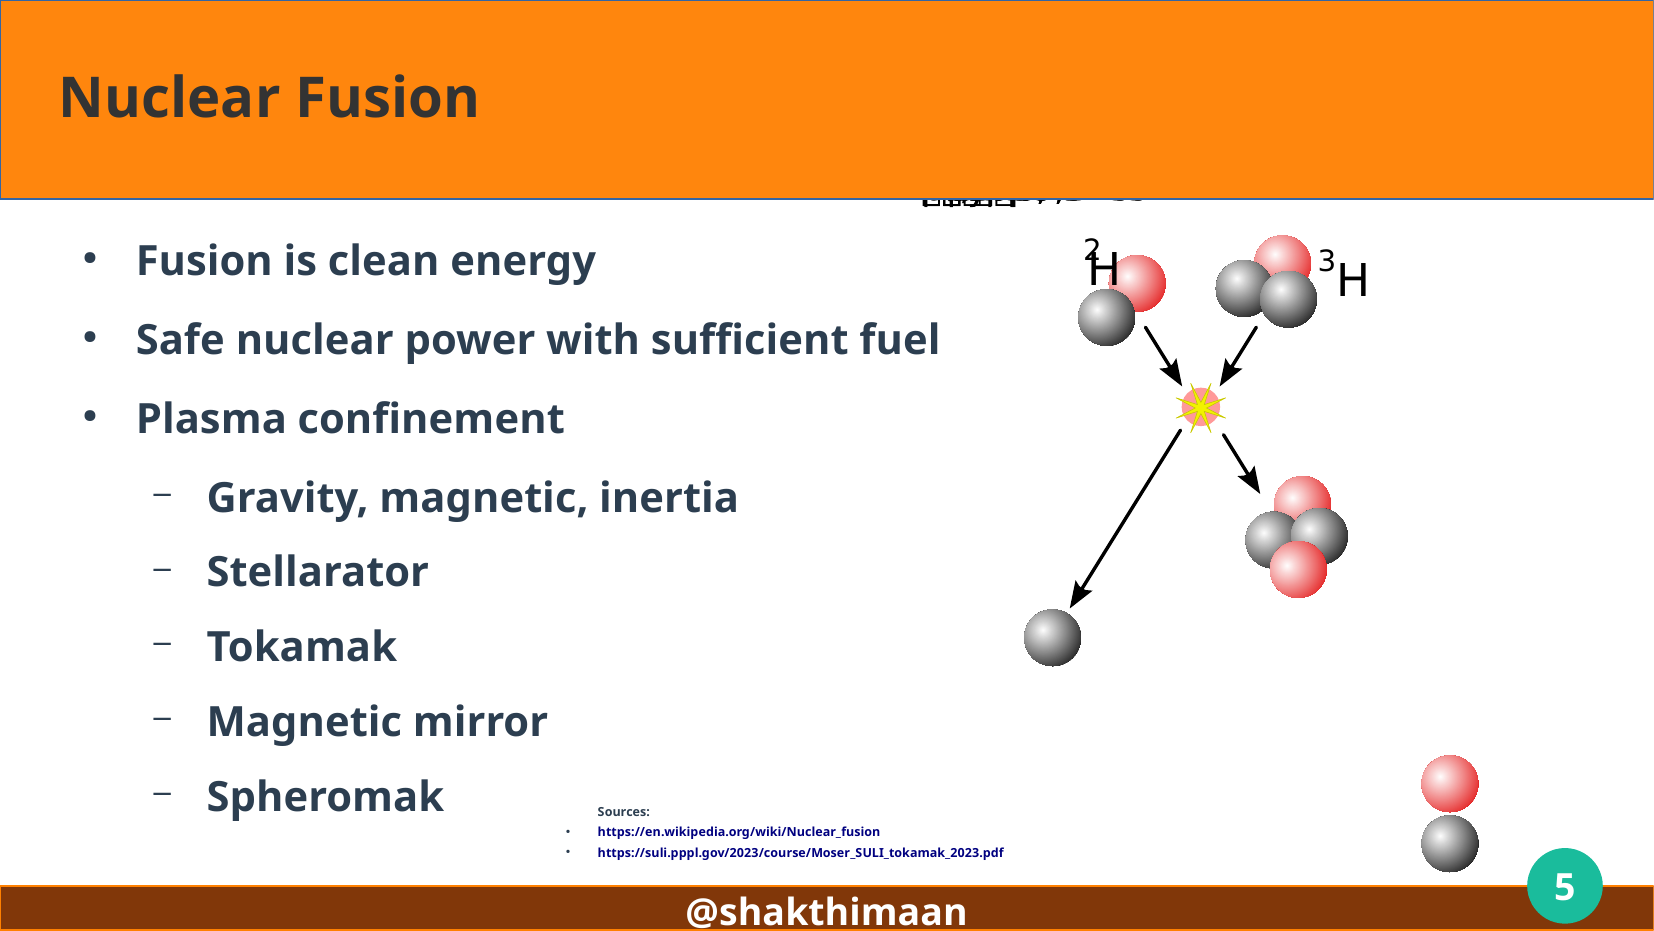

# Nuclear Fusion
Fusion is clean energy
Safe nuclear power with sufficient fuel
Plasma confinement
Gravity, magnetic, inertia
Stellarator
Tokamak
Magnetic mirror
Spheromak
Sources:
https://en.wikipedia.org/wiki/Nuclear_fusion
https://suli.pppl.gov/2023/course/Moser_SULI_tokamak_2023.pdf
5
@shakthimaan